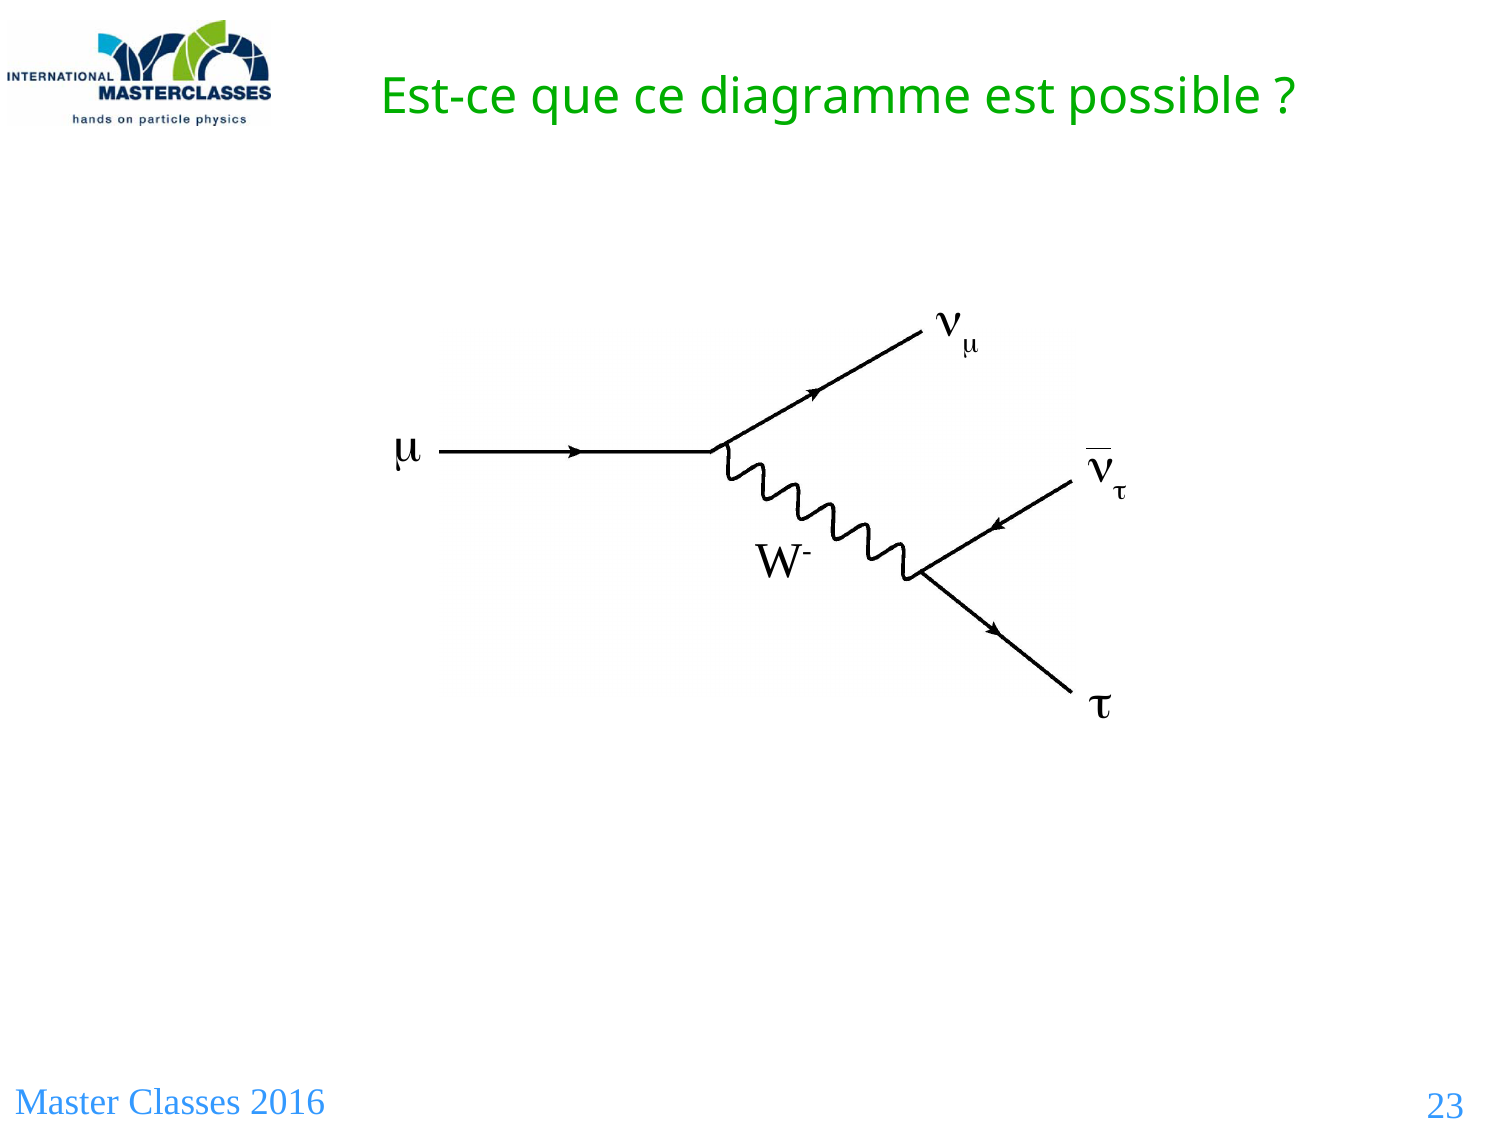

# Est-ce que ce diagramme est possible ?
νμ
μ
ντ
W-
τ
Master Classes 2016
23